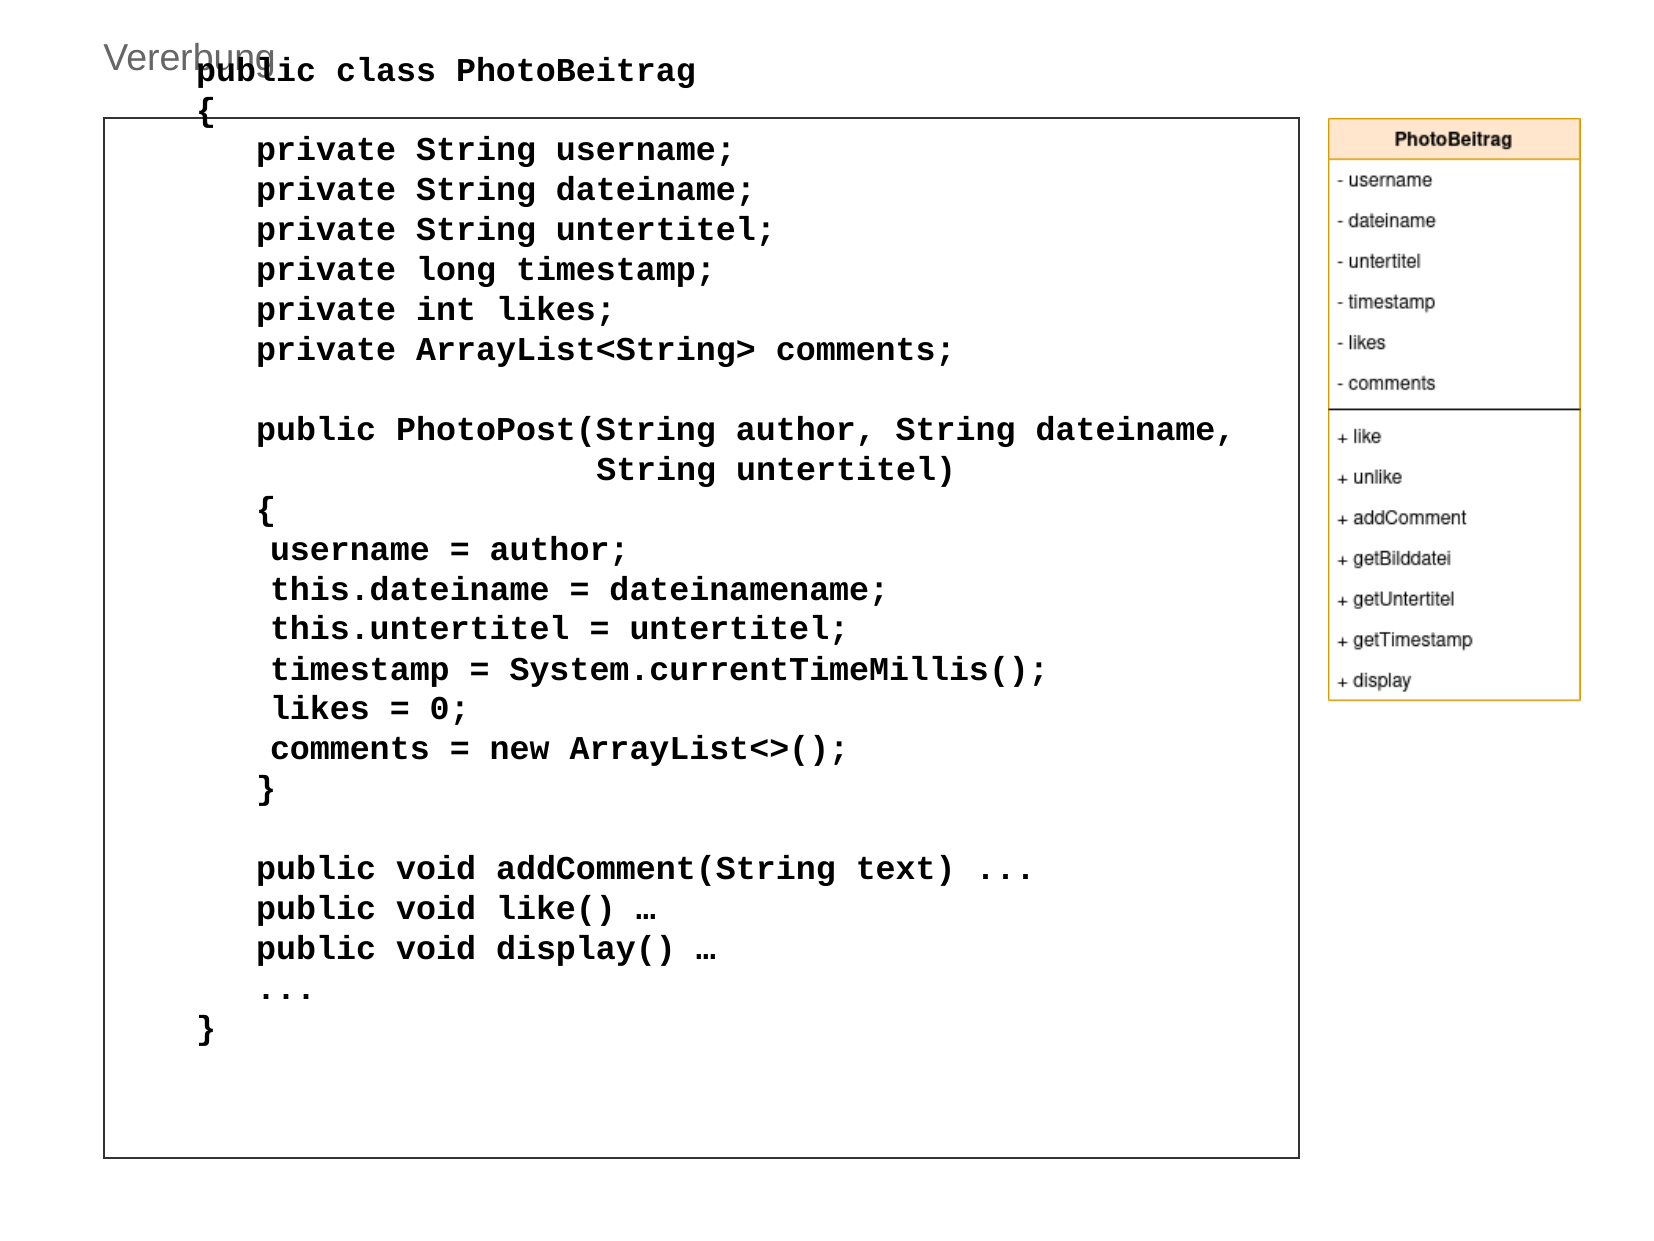

Vererbung
public class PhotoBeitrag
{
 private String username;
 private String dateiname;
 private String untertitel;
 private long timestamp;
 private int likes;
 private ArrayList<String> comments;
 public PhotoPost(String author, String dateiname,
 String untertitel)
 {
 	username = author;
	this.dateiname = dateinamename;
	this.untertitel = untertitel;
	timestamp = System.currentTimeMillis();
	likes = 0;
	comments = new ArrayList<>();
 }
 public void addComment(String text) ...
 public void like() …
 public void display() …
 ...
}